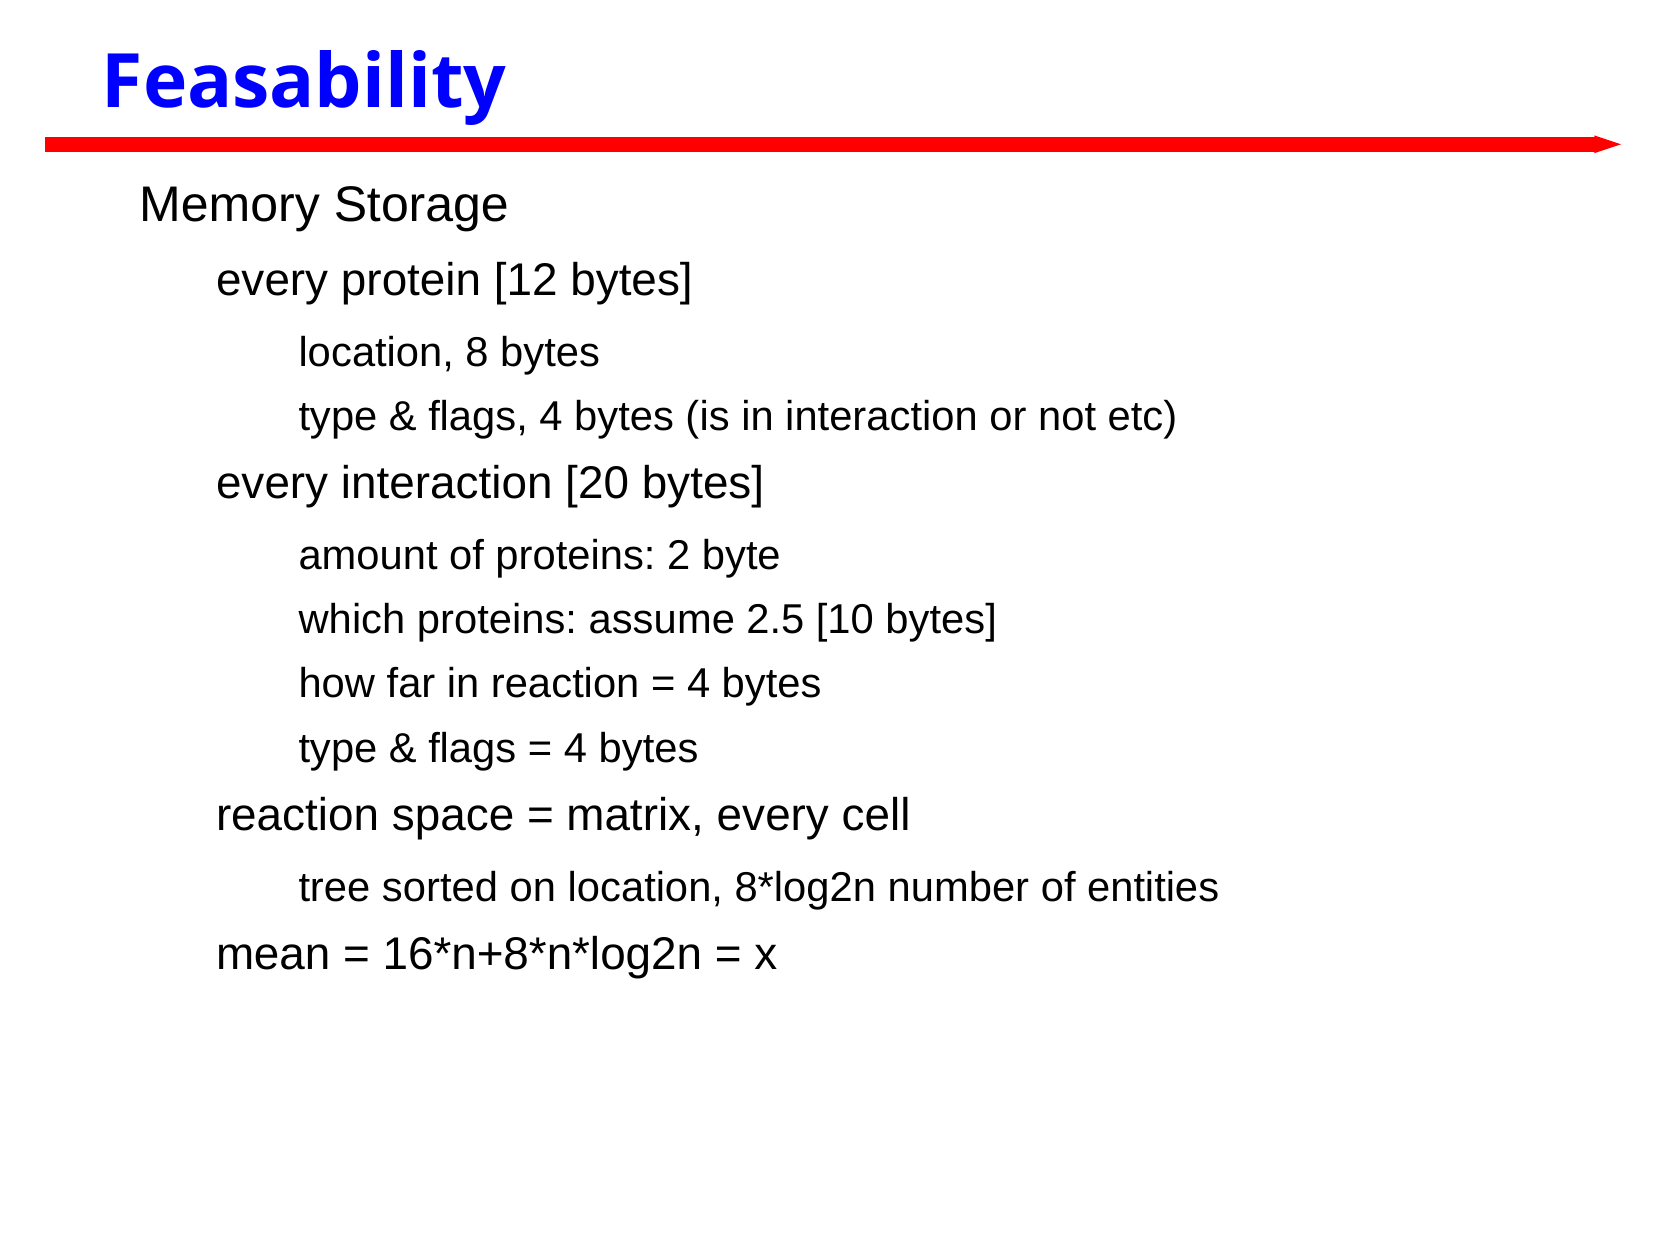

# Feasability
Memory Storage
every protein [12 bytes]
location, 8 bytes
type & flags, 4 bytes (is in interaction or not etc)
every interaction [20 bytes]
amount of proteins: 2 byte
which proteins: assume 2.5 [10 bytes]
how far in reaction = 4 bytes
type & flags = 4 bytes
reaction space = matrix, every cell
tree sorted on location, 8*log2n number of entities
mean = 16*n+8*n*log2n = x